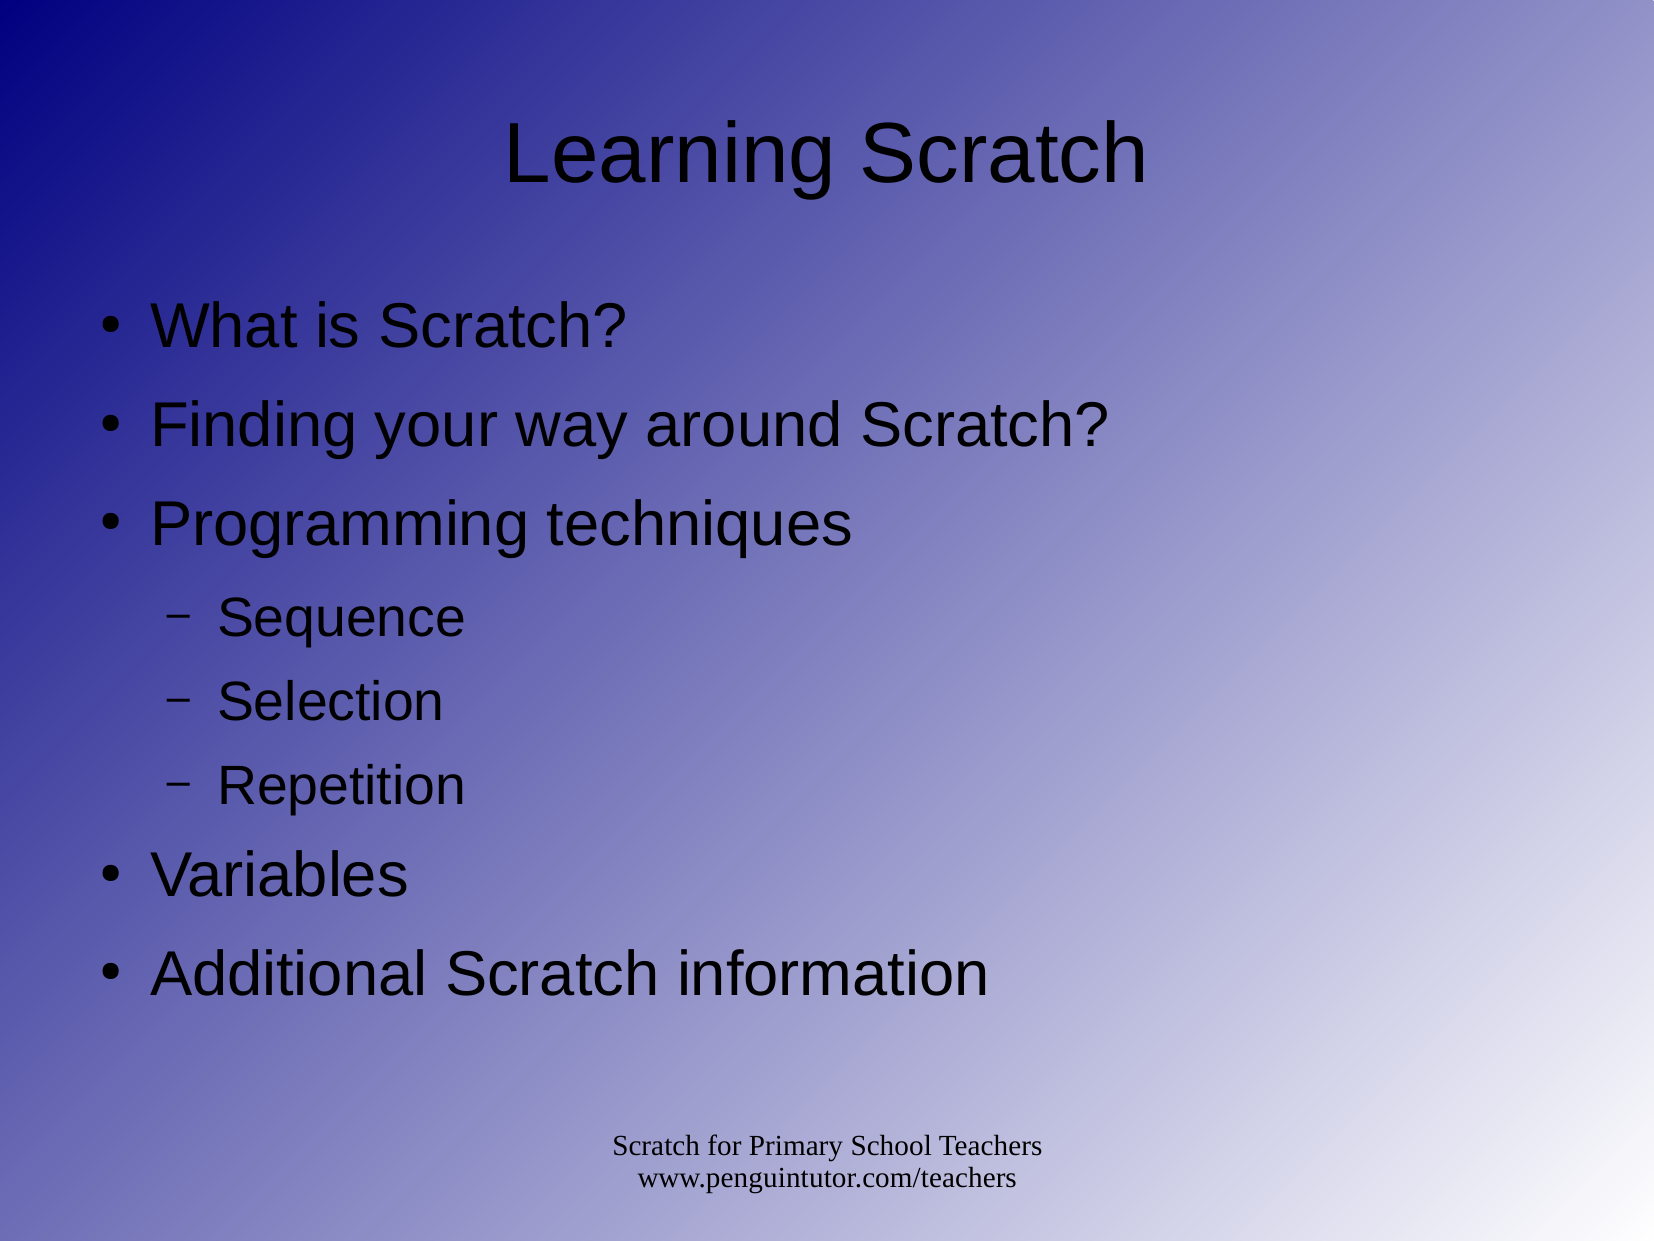

# Learning Scratch
What is Scratch?
Finding your way around Scratch?
Programming techniques
Sequence
Selection
Repetition
Variables
Additional Scratch information